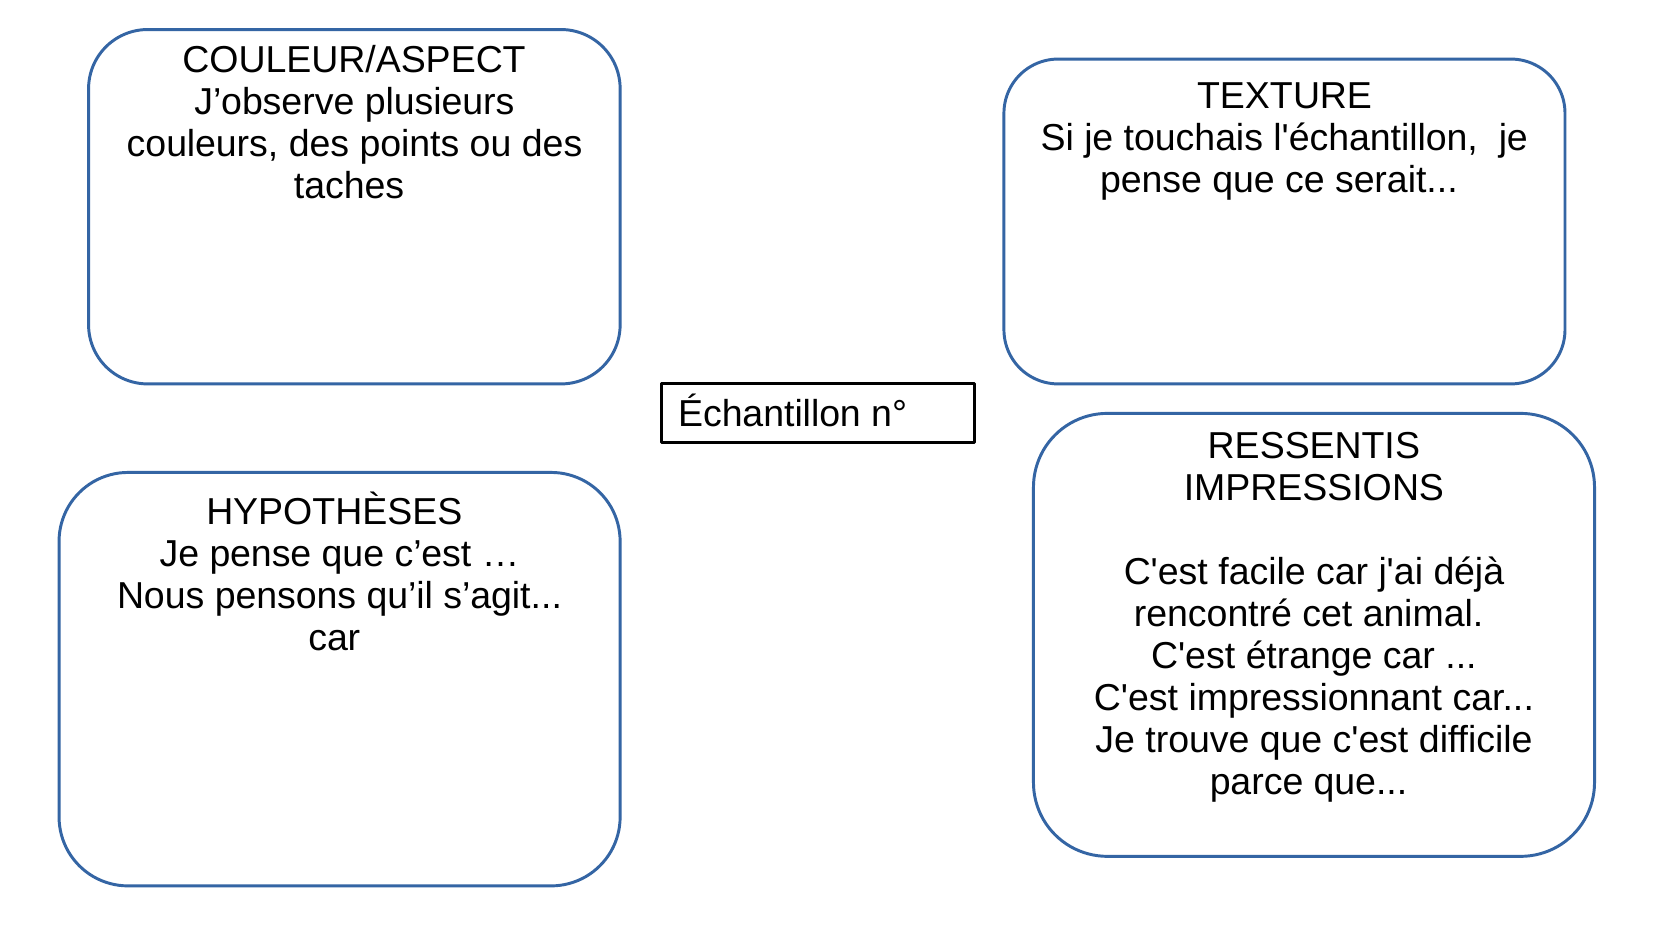

COULEUR/ASPECT
J’observe plusieurs couleurs, des points ou des taches
TEXTURE
Si je touchais l'échantillon, je pense que ce serait...
Échantillon n°
RESSENTIS
IMPRESSIONS
C'est facile car j'ai déjà rencontré cet animal.
C'est étrange car ...
C'est impressionnant car...
Je trouve que c'est difficile parce que...
HYPOTHÈSES
Je pense que c’est …
Nous pensons qu’il s’agit... car